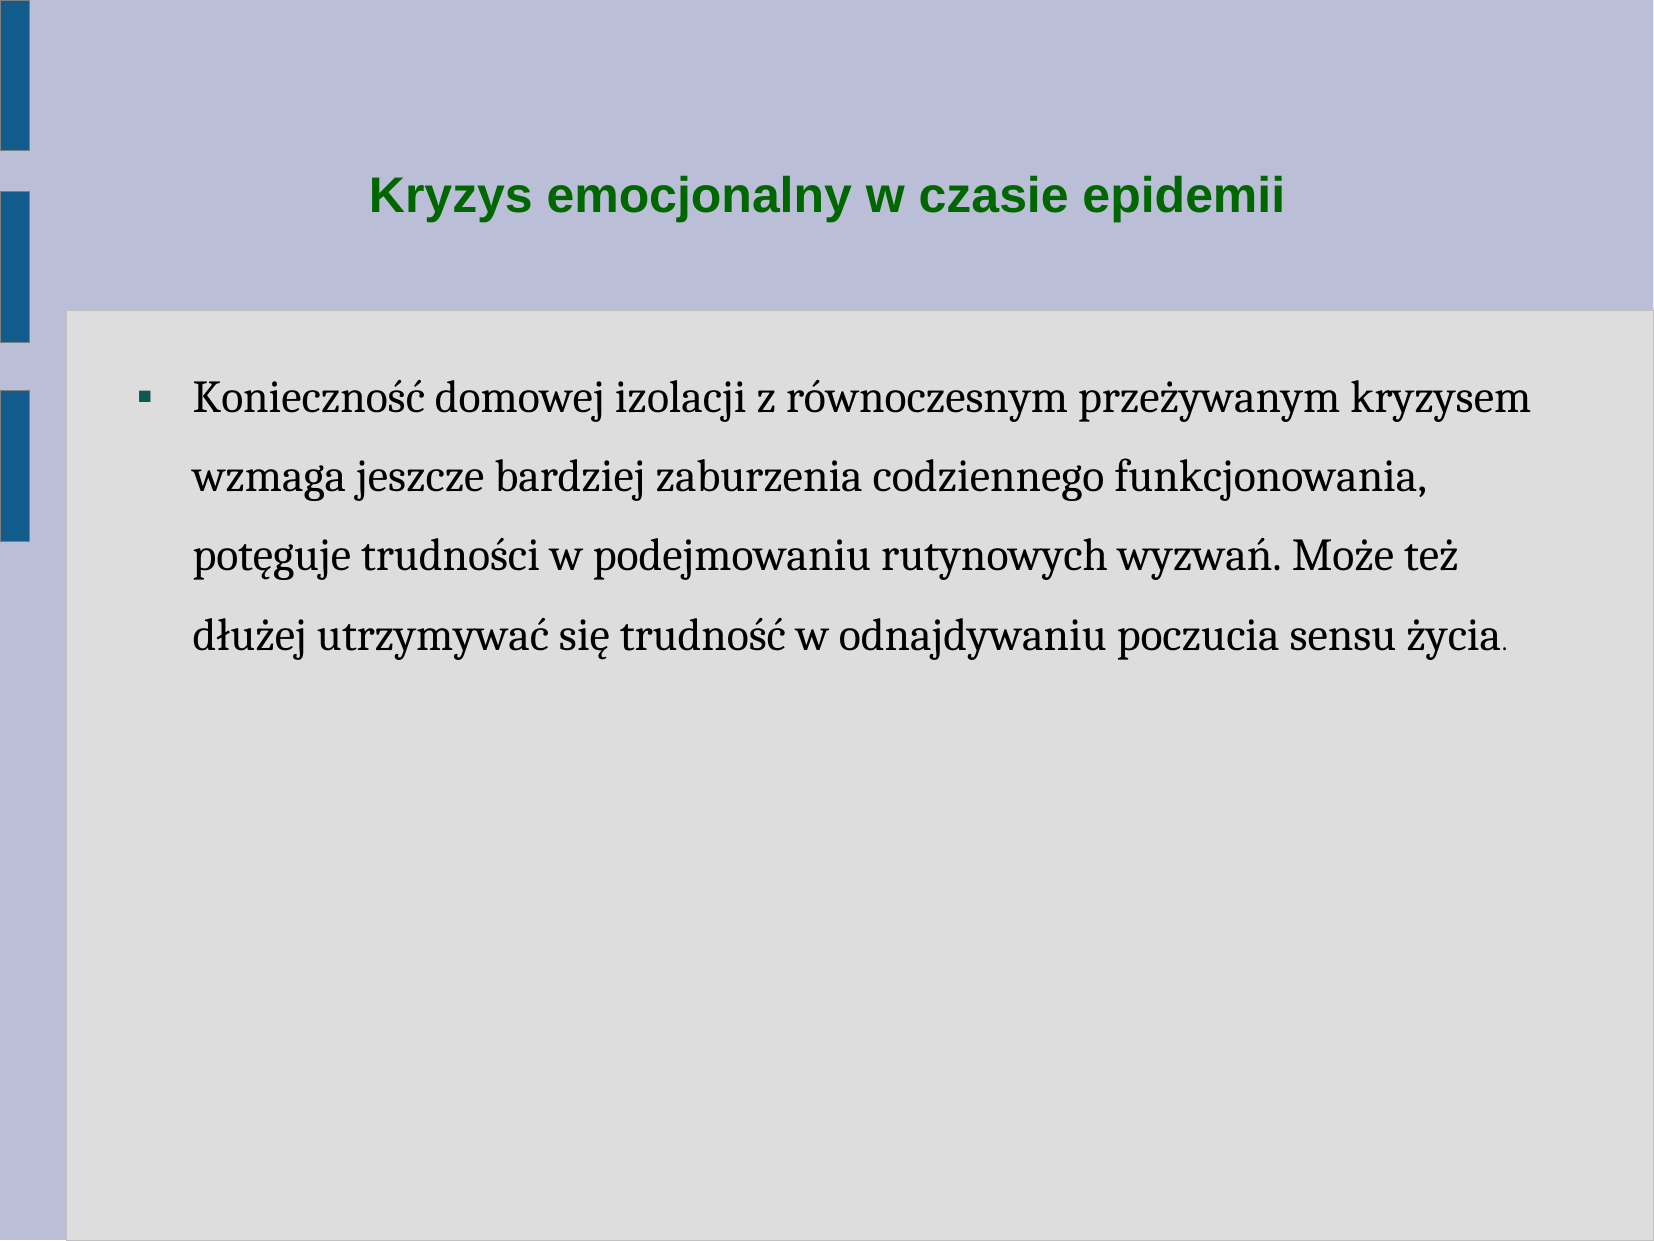

# Kryzys emocjonalny w czasie epidemii
Konieczność domowej izolacji z równoczesnym przeżywanym kryzysem wzmaga jeszcze bardziej zaburzenia codziennego funkcjonowania, potęguje trudności w podejmowaniu rutynowych wyzwań. Może też dłużej utrzymywać się trudność w odnajdywaniu poczucia sensu życia.